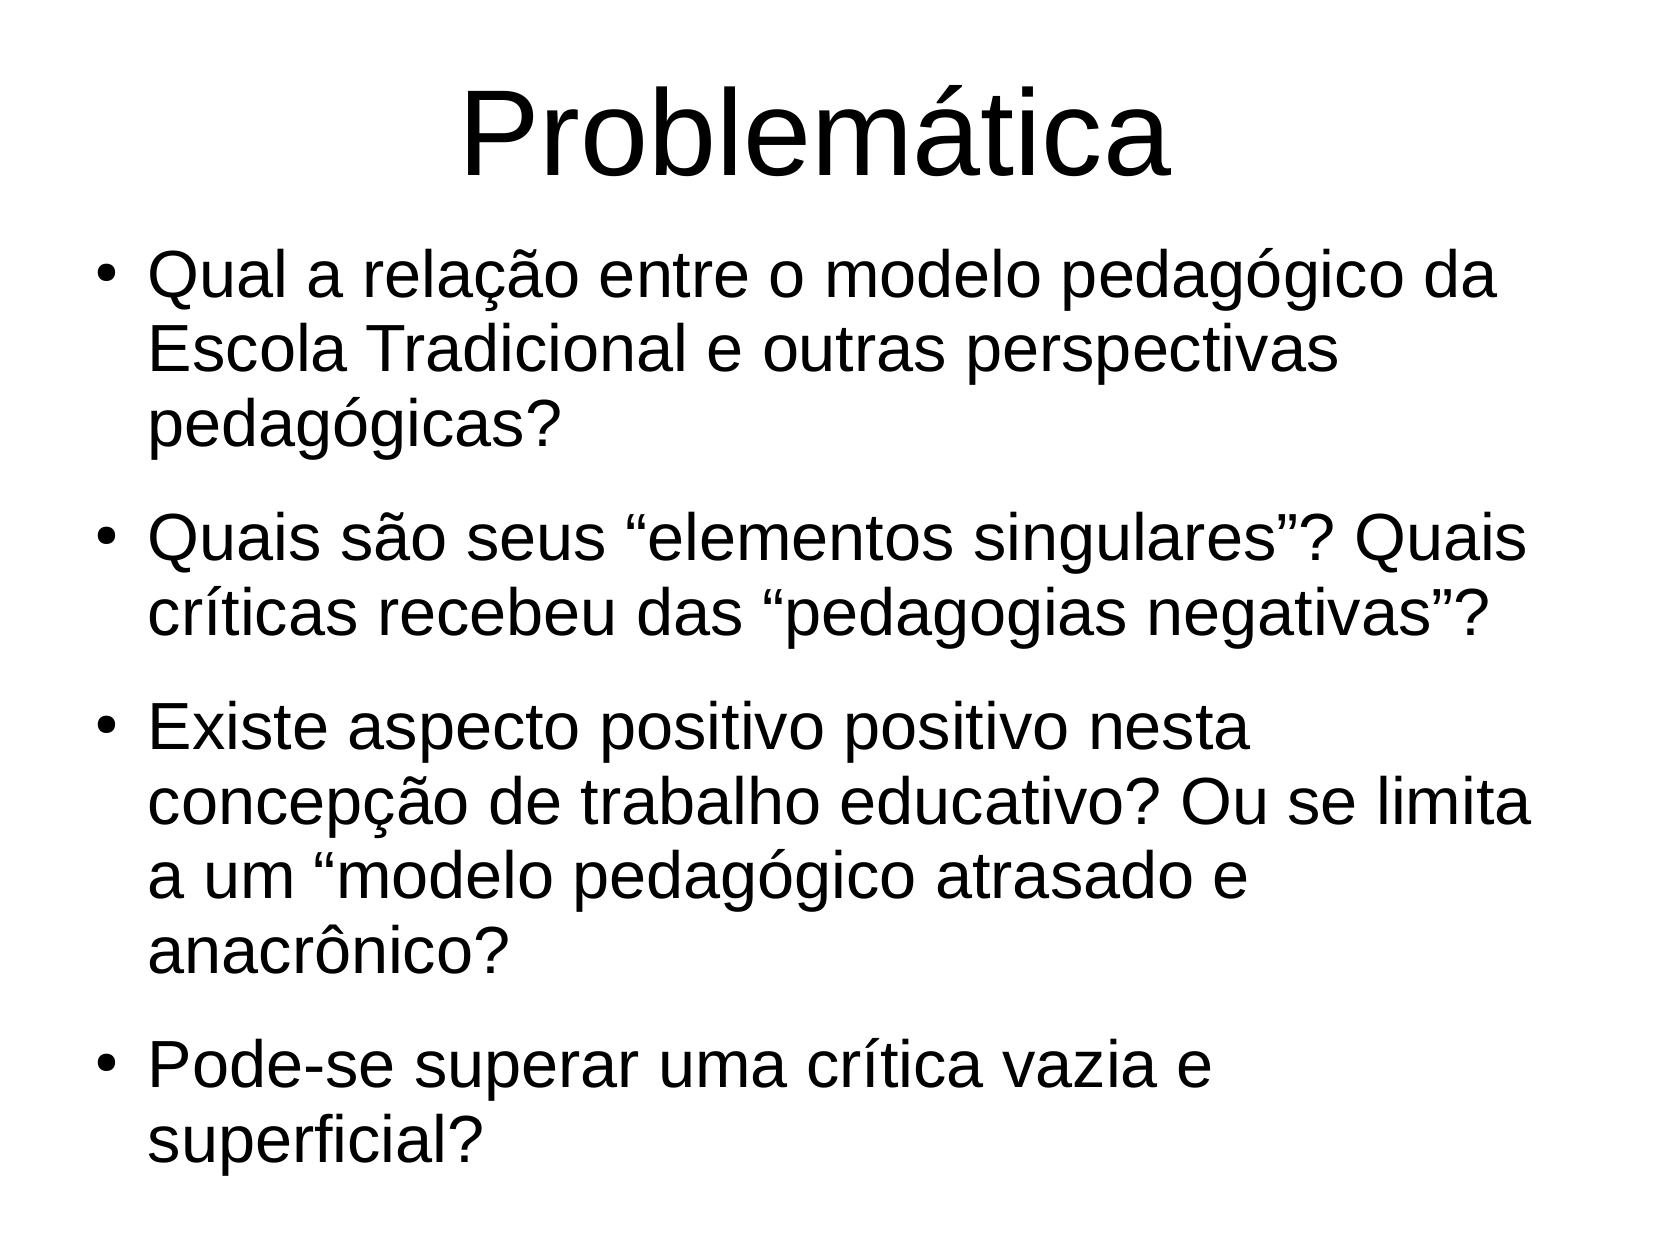

# Problemática
Qual a relação entre o modelo pedagógico da Escola Tradicional e outras perspectivas pedagógicas?
Quais são seus “elementos singulares”? Quais críticas recebeu das “pedagogias negativas”?
Existe aspecto positivo positivo nesta concepção de trabalho educativo? Ou se limita a um “modelo pedagógico atrasado e anacrônico?
Pode-se superar uma crítica vazia e superficial?